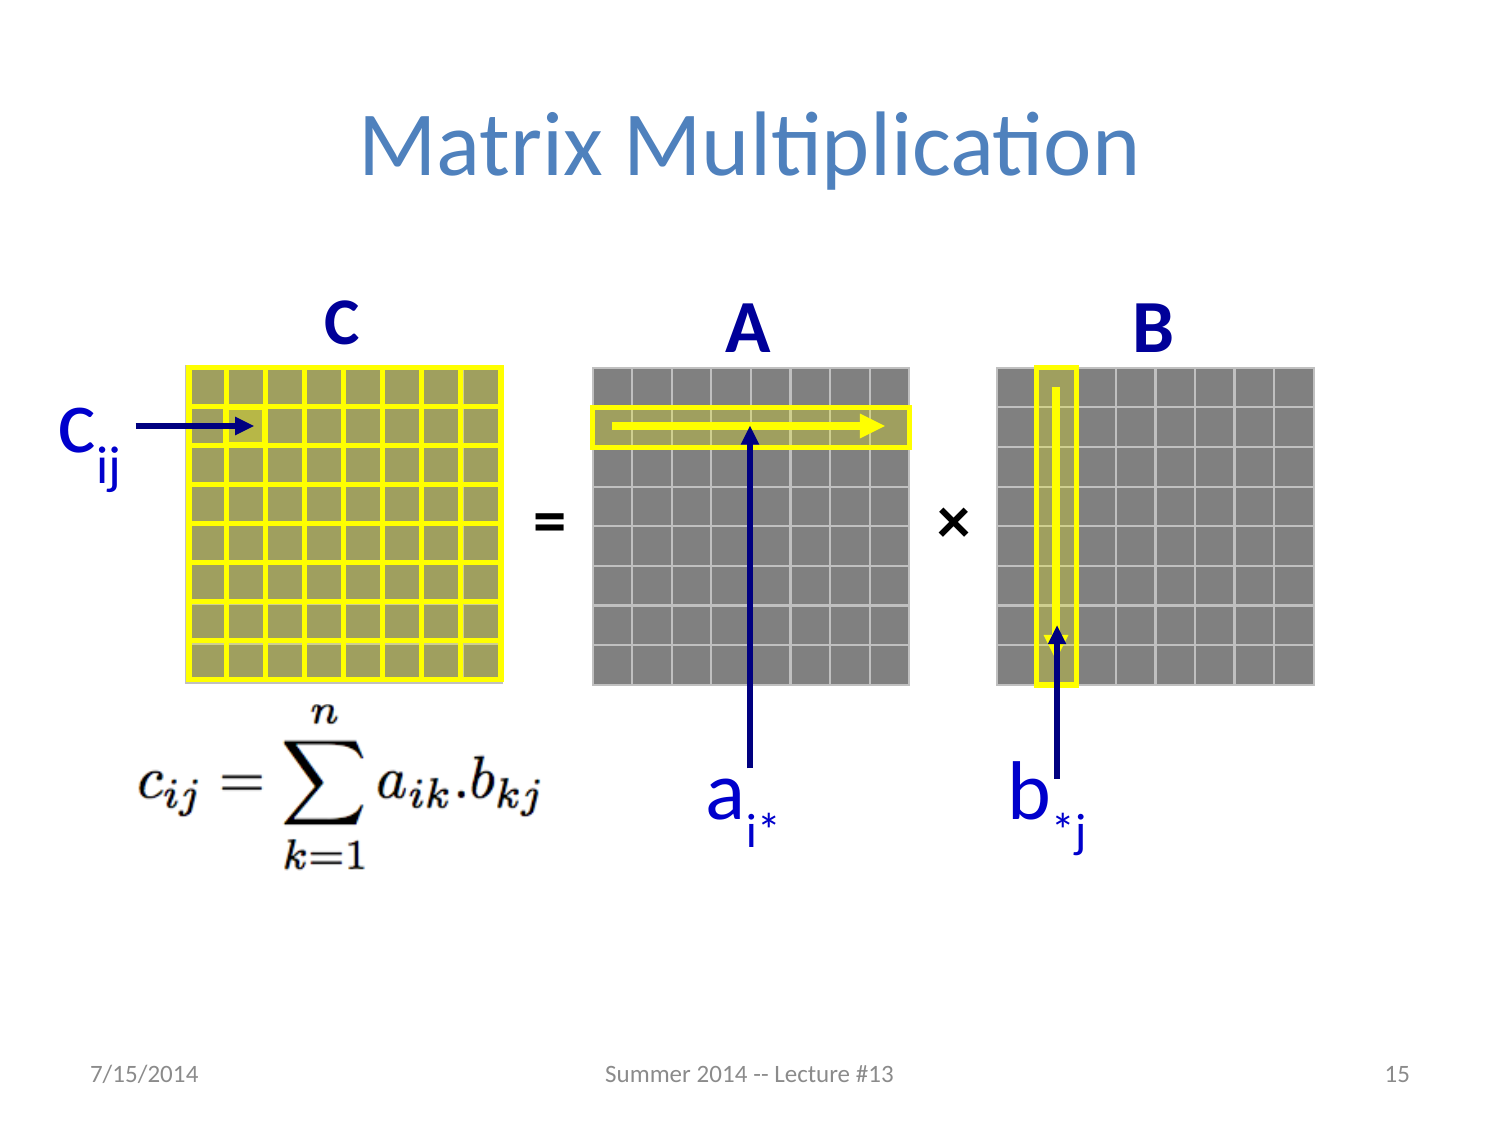

# Matrix Multiplication
C
A
B
cij
ai*
b*j
=
×
7/15/2014
Summer 2014 -- Lecture #13